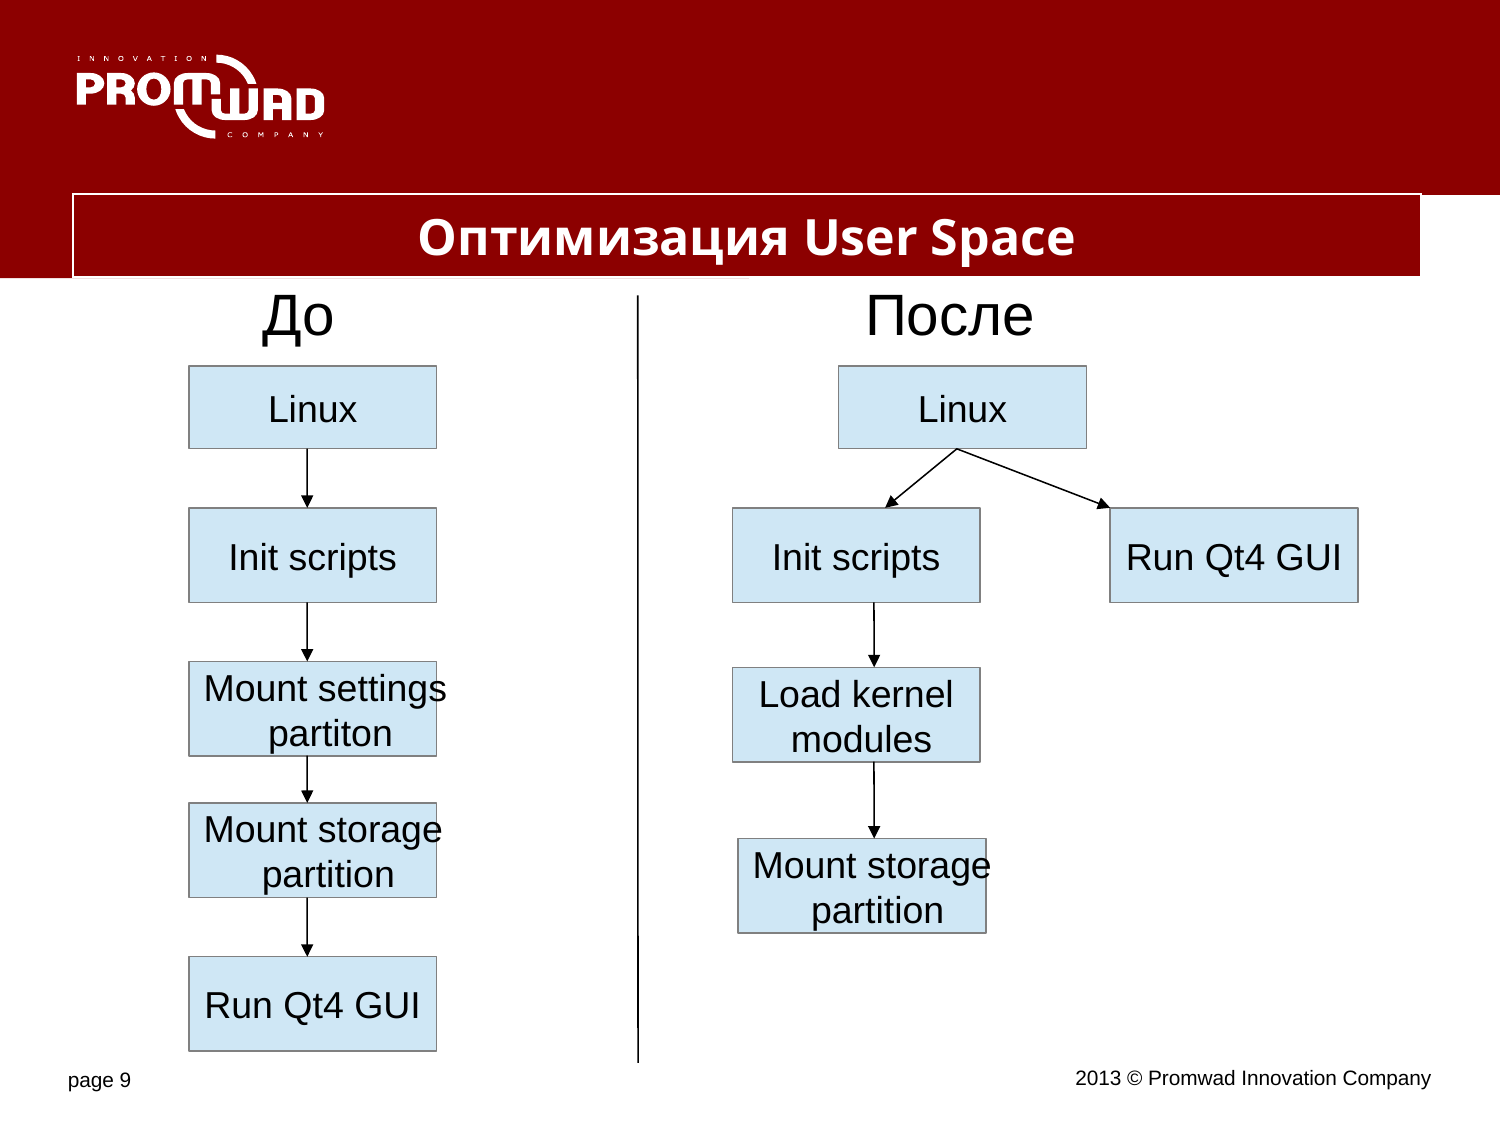

Оптимизация User Space
До
После
Linux
Linux
Init scripts
Init scripts
Run Qt4 GUI
Mount settings
 partiton
Load kernel
 modules
Mount storage
 partition
Mount storage
 partition
Run Qt4 GUI
2013 © Promwad Innovation Company